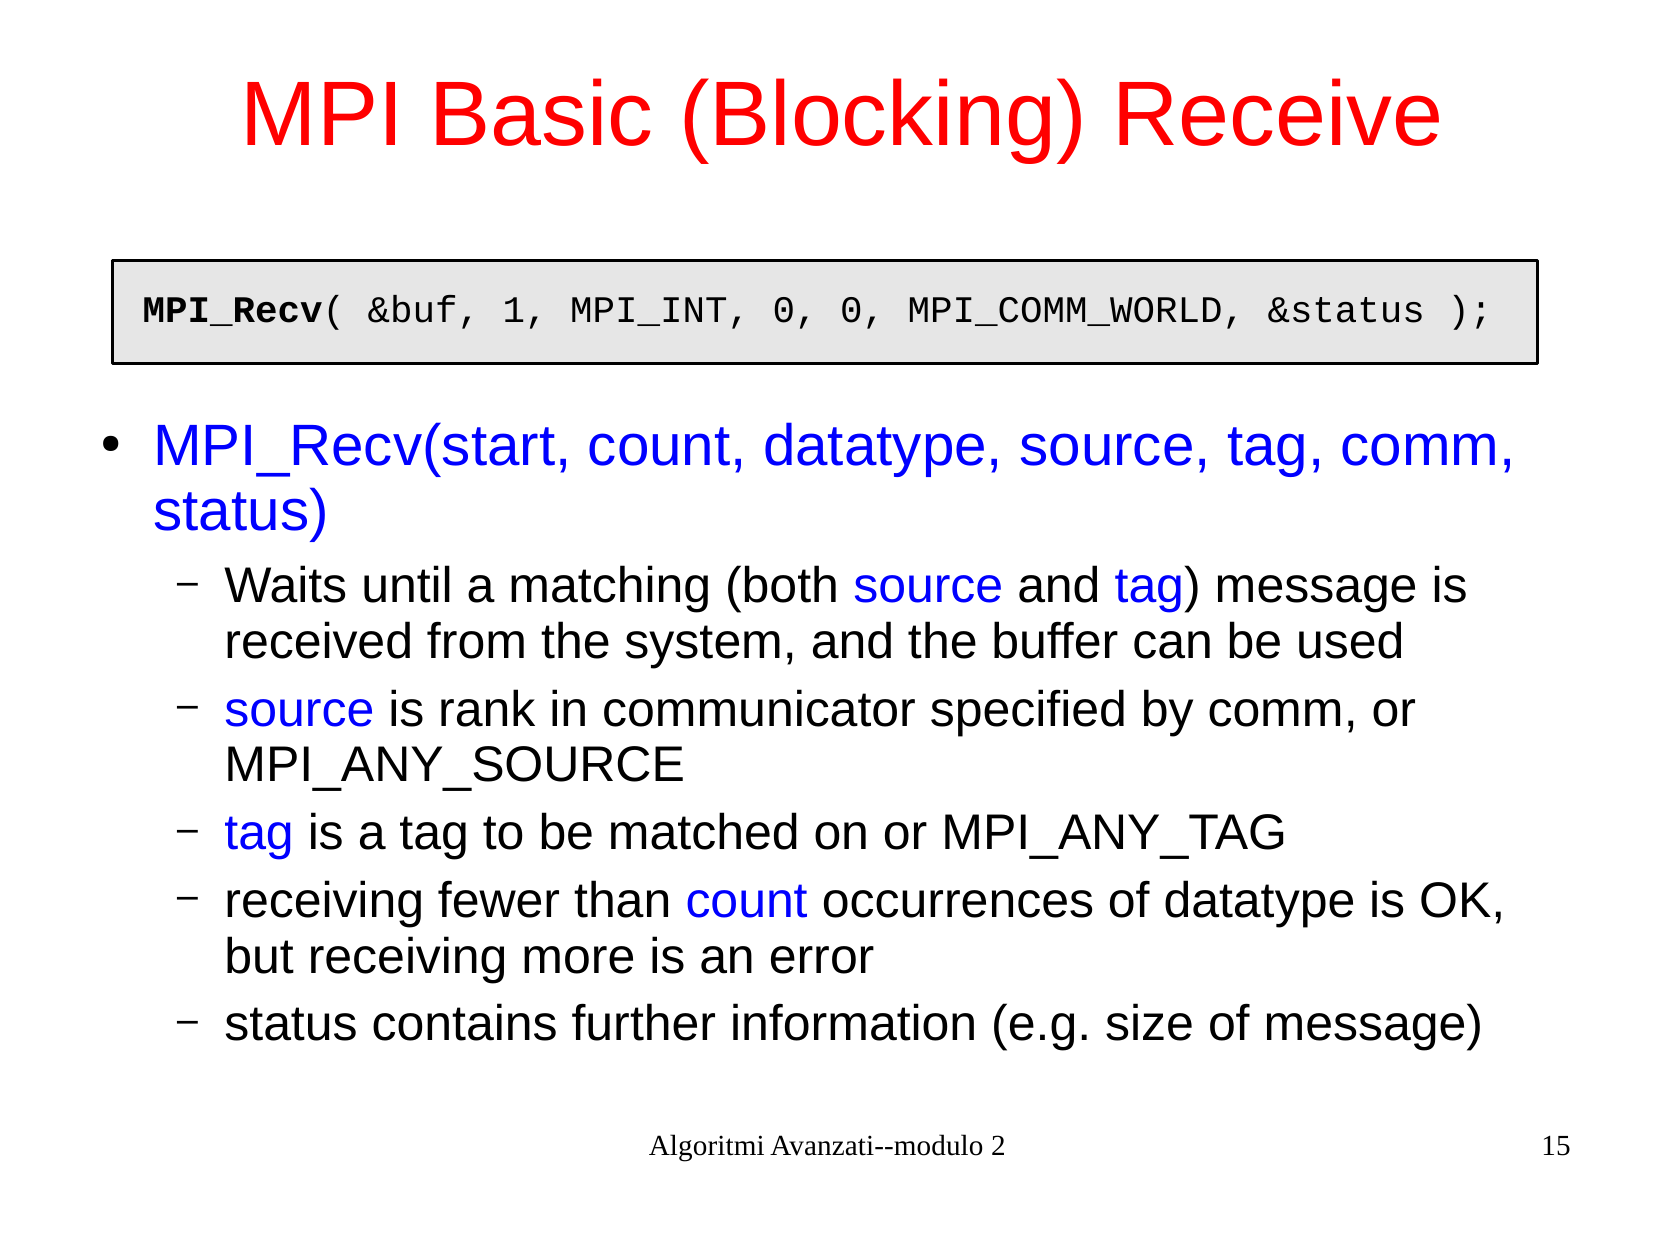

# MPI Basic (Blocking) Receive
MPI_Recv( &buf, 1, MPI_INT, 0, 0, MPI_COMM_WORLD, &status );
MPI_Recv(start, count, datatype, source, tag, comm, status)
Waits until a matching (both source and tag) message is received from the system, and the buffer can be used
source is rank in communicator specified by comm, or MPI_ANY_SOURCE
tag is a tag to be matched on or MPI_ANY_TAG
receiving fewer than count occurrences of datatype is OK, but receiving more is an error
status contains further information (e.g. size of message)
Algoritmi Avanzati--modulo 2
15